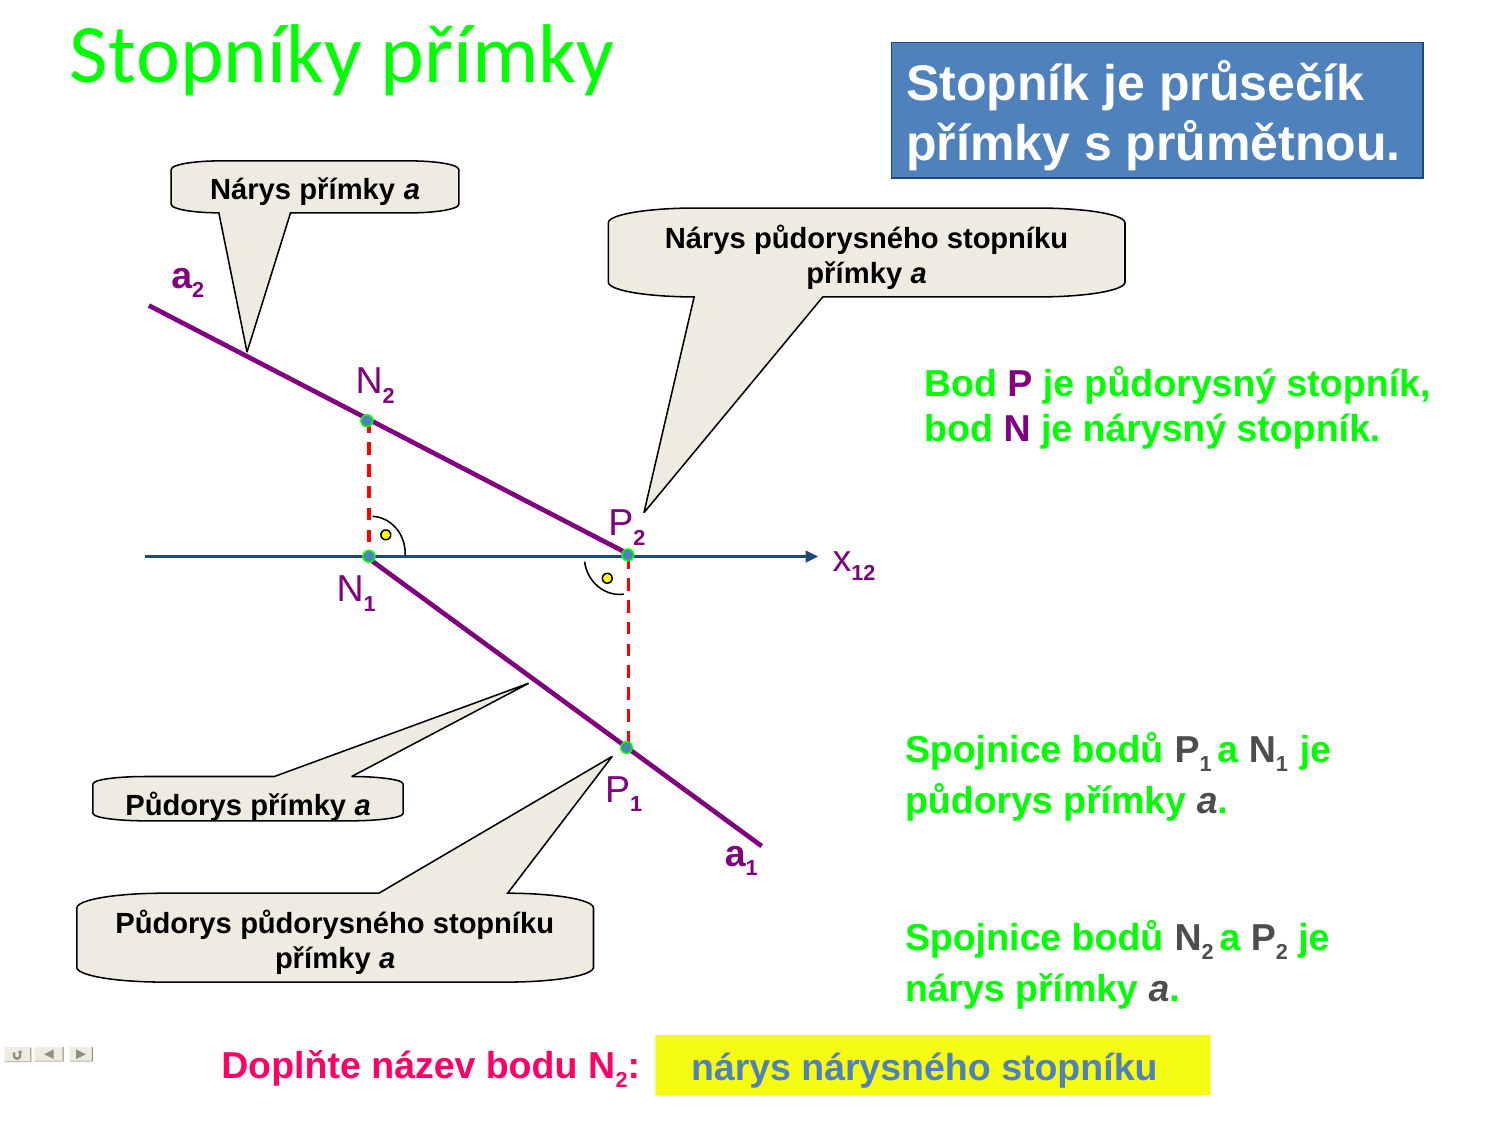

# Stopníky přímky
Stopník je průsečík přímky s průmětnou.
Nárys přímky a
Nárys půdorysného stopníku přímky a
a2
N2
Bod P je půdorysný stopník, bod N je nárysný stopník.
P2
x12
N1
Spojnice bodů P1 a N1 je půdorys přímky a.
Spojnice bodů N2 a P2 je nárys přímky a.
P1
Půdorys přímky a
a1
Půdorys půdorysného stopníku přímky a
Doplňte název bodu N2:
 nárys nárysného stopníku